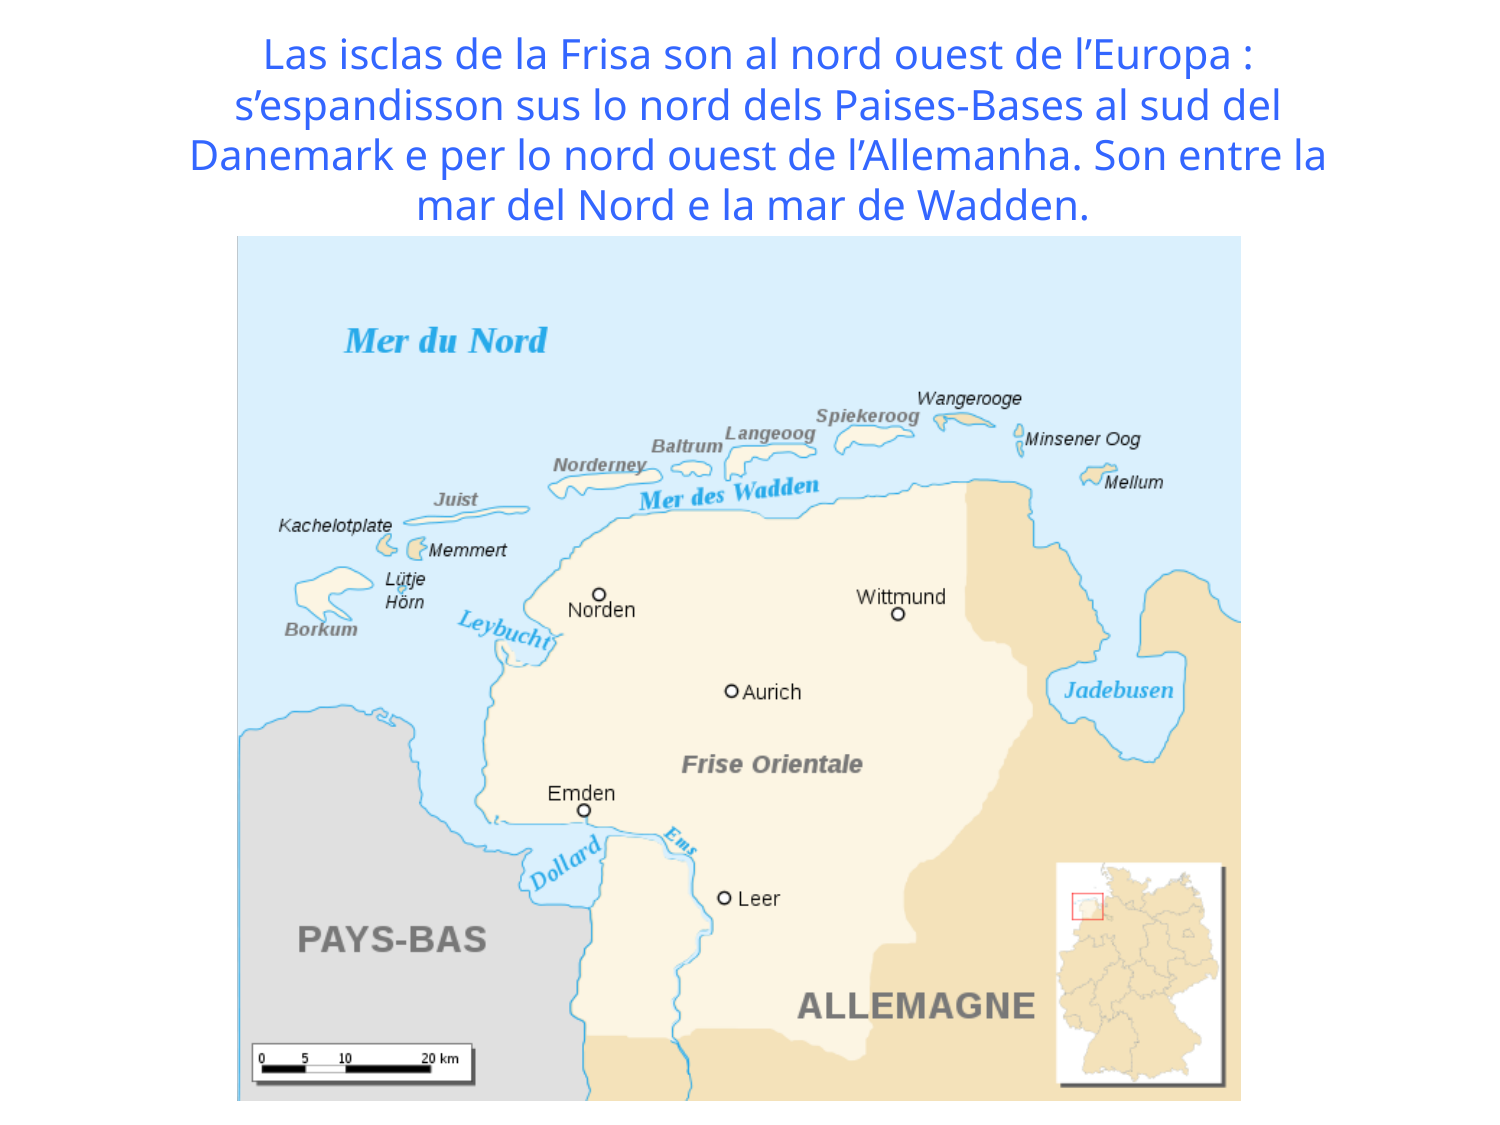

# Las isclas de la Frisa son al nord ouest de l’Europa : s’espandisson sus lo nord dels Paises-Bases al sud del Danemark e per lo nord ouest de l’Allemanha. Son entre la mar del Nord e la mar de Wadden.